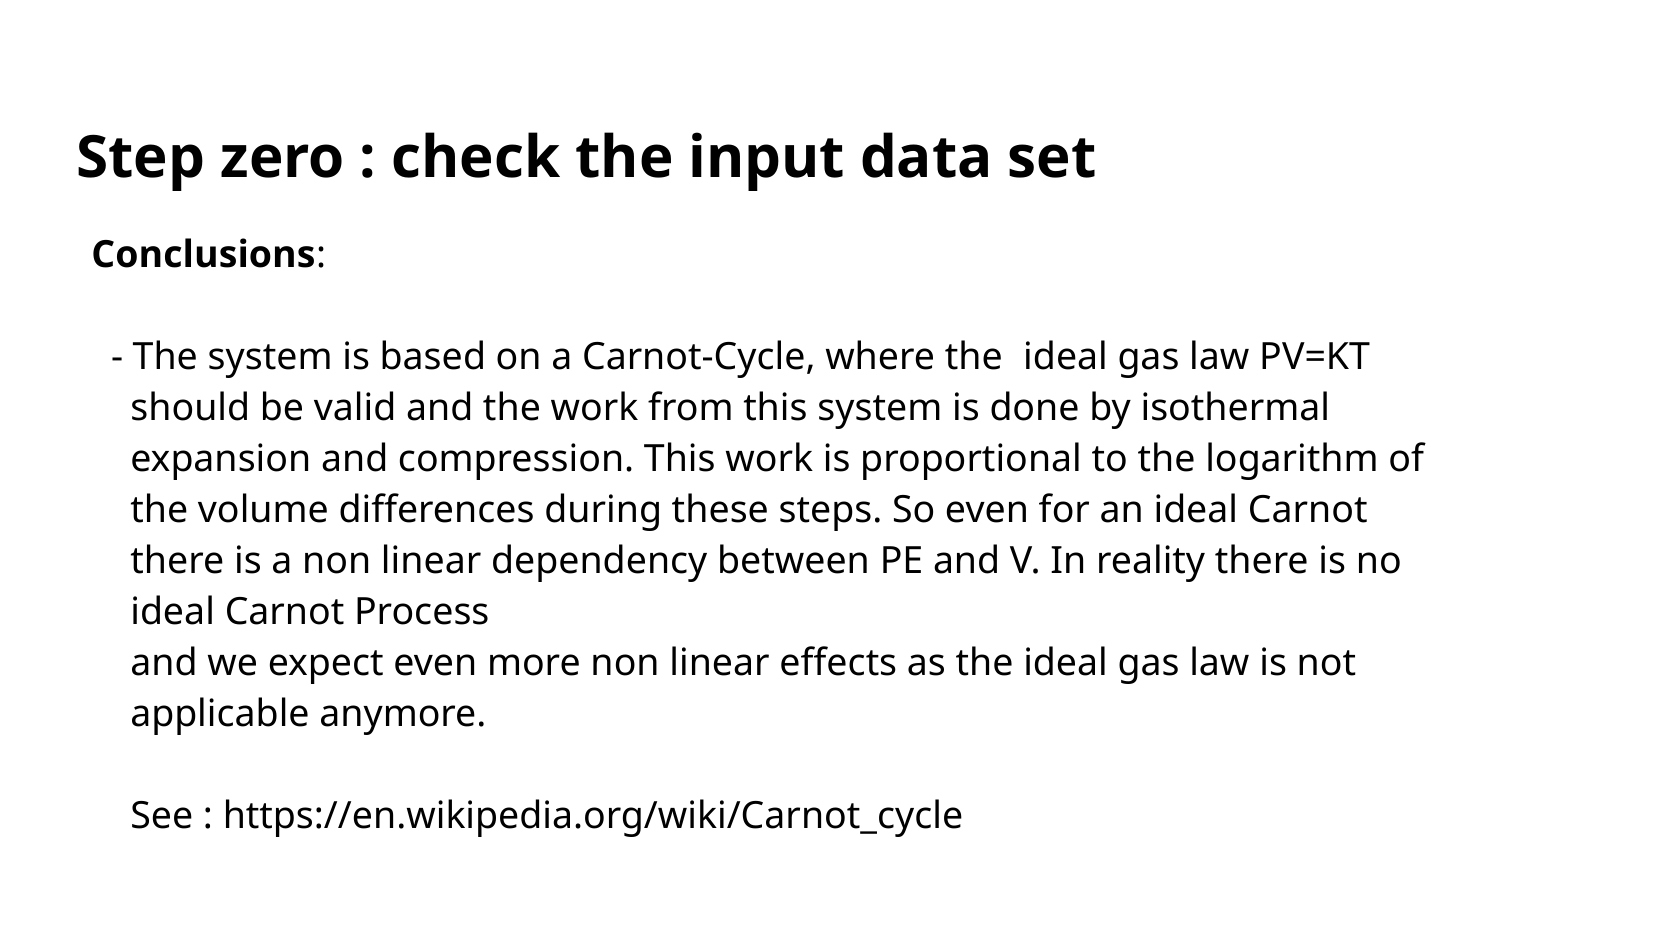

# Step zero : check the input data set
Conclusions:
 - The system is based on a Carnot-Cycle, where the ideal gas law PV=KT
 should be valid and the work from this system is done by isothermal
 expansion and compression. This work is proportional to the logarithm of
 the volume differences during these steps. So even for an ideal Carnot
 there is a non linear dependency between PE and V. In reality there is no
 ideal Carnot Process
 and we expect even more non linear effects as the ideal gas law is not
 applicable anymore.
 See : https://en.wikipedia.org/wiki/Carnot_cycle